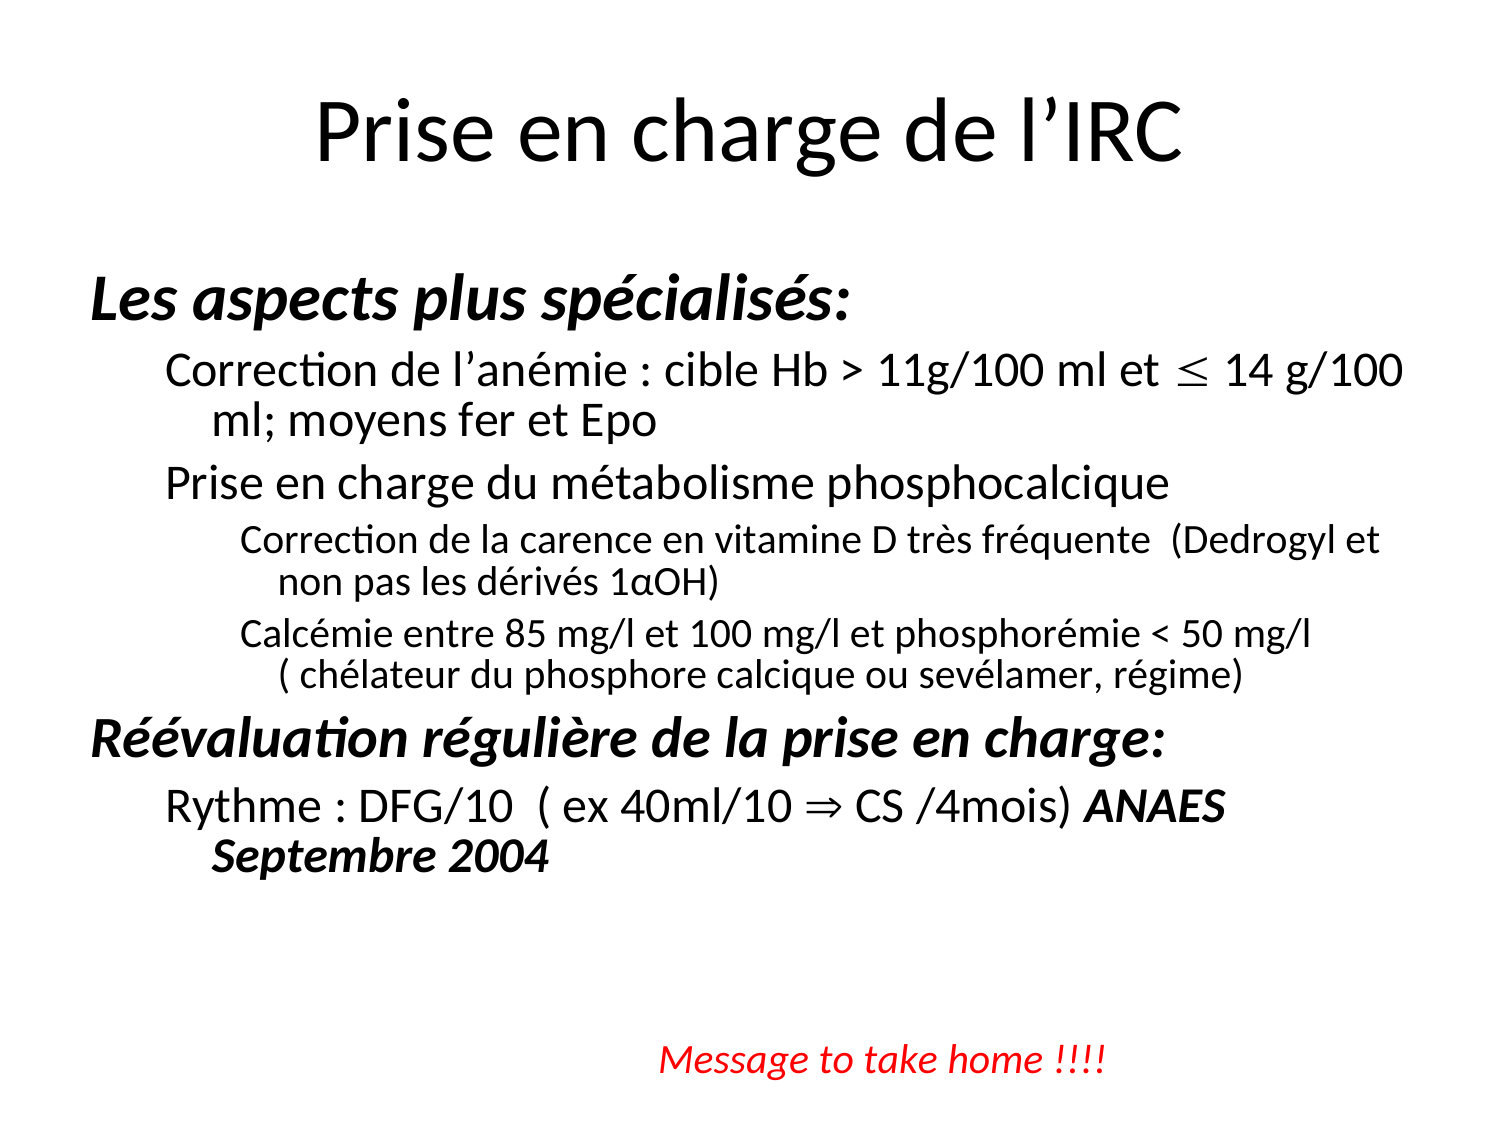

# Prise en charge de l’IRC
Les aspects plus spécialisés:
Correction de l’anémie : cible Hb > 11g/100 ml et  14 g/100 ml; moyens fer et Epo
Prise en charge du métabolisme phosphocalcique
Correction de la carence en vitamine D très fréquente (Dedrogyl et non pas les dérivés 1αOH)
Calcémie entre 85 mg/l et 100 mg/l et phosphorémie < 50 mg/l ( chélateur du phosphore calcique ou sevélamer, régime)
Réévaluation régulière de la prise en charge:
Rythme : DFG/10 ( ex 40ml/10  CS /4mois) ANAES Septembre 2004
Message to take home !!!!